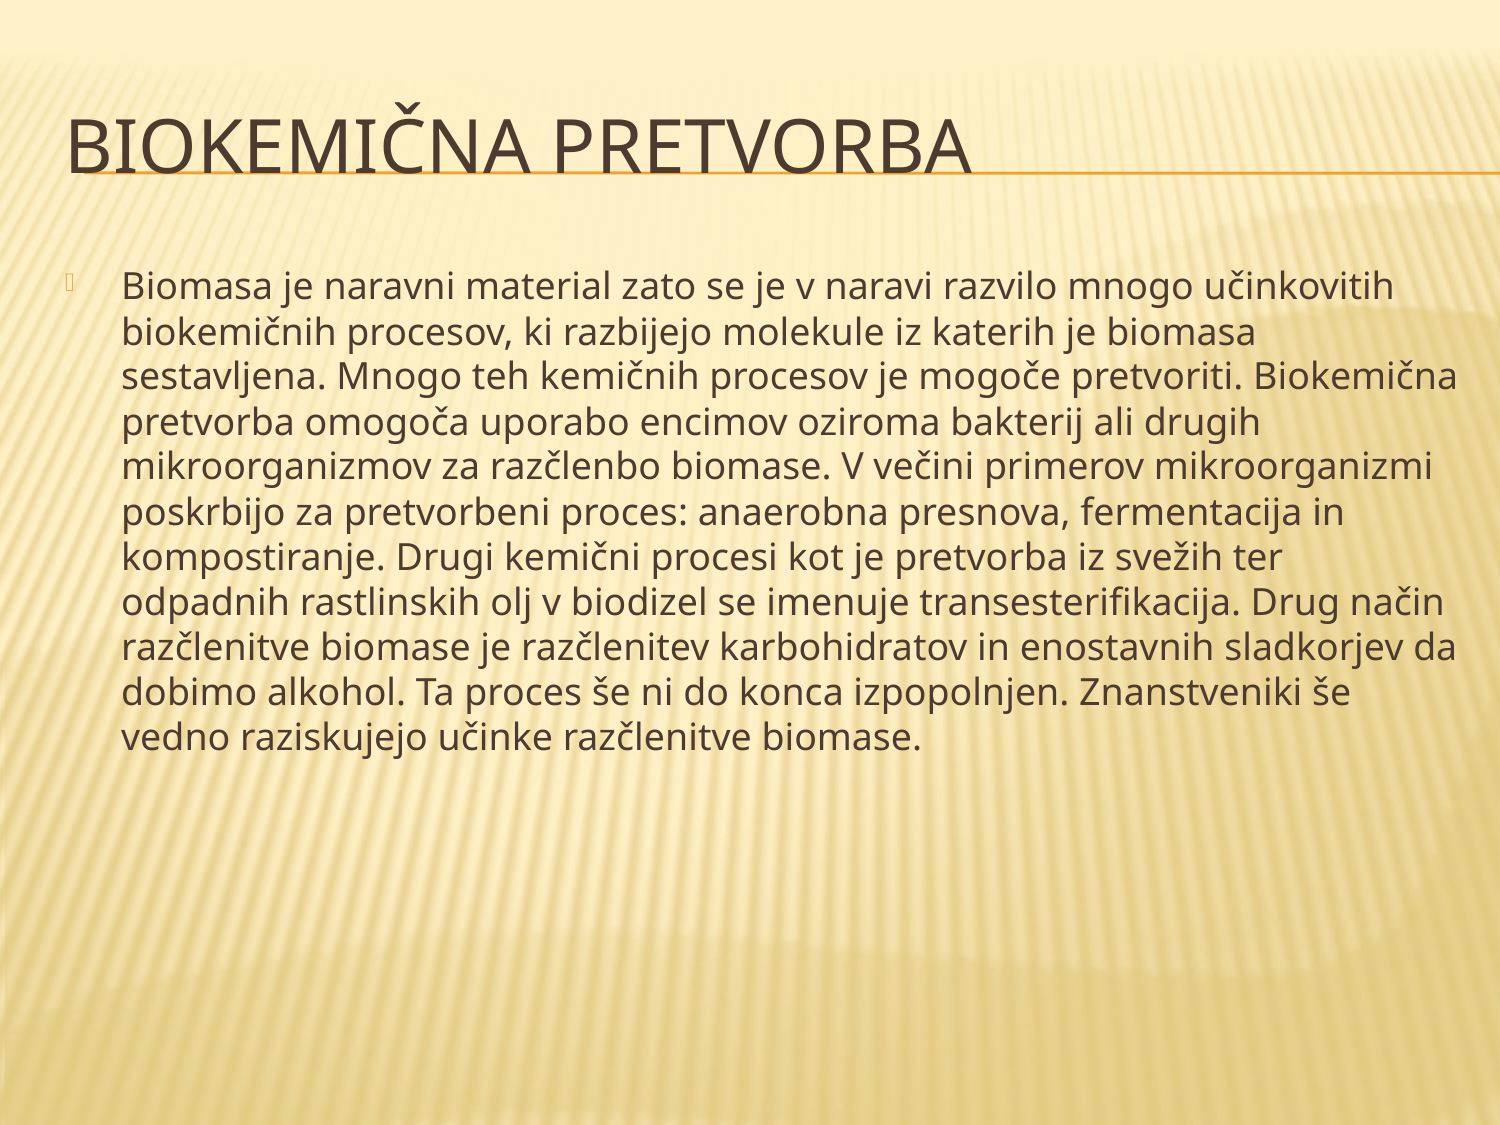

# Biokemična pretvorba
Biomasa je naravni material zato se je v naravi razvilo mnogo učinkovitih biokemičnih procesov, ki razbijejo molekule iz katerih je biomasa sestavljena. Mnogo teh kemičnih procesov je mogoče pretvoriti. Biokemična pretvorba omogoča uporabo encimov oziroma bakterij ali drugih mikroorganizmov za razčlenbo biomase. V večini primerov mikroorganizmi poskrbijo za pretvorbeni proces: anaerobna presnova, fermentacija in kompostiranje. Drugi kemični procesi kot je pretvorba iz svežih ter odpadnih rastlinskih olj v biodizel se imenuje transesterifikacija. Drug način razčlenitve biomase je razčlenitev karbohidratov in enostavnih sladkorjev da dobimo alkohol. Ta proces še ni do konca izpopolnjen. Znanstveniki še vedno raziskujejo učinke razčlenitve biomase.